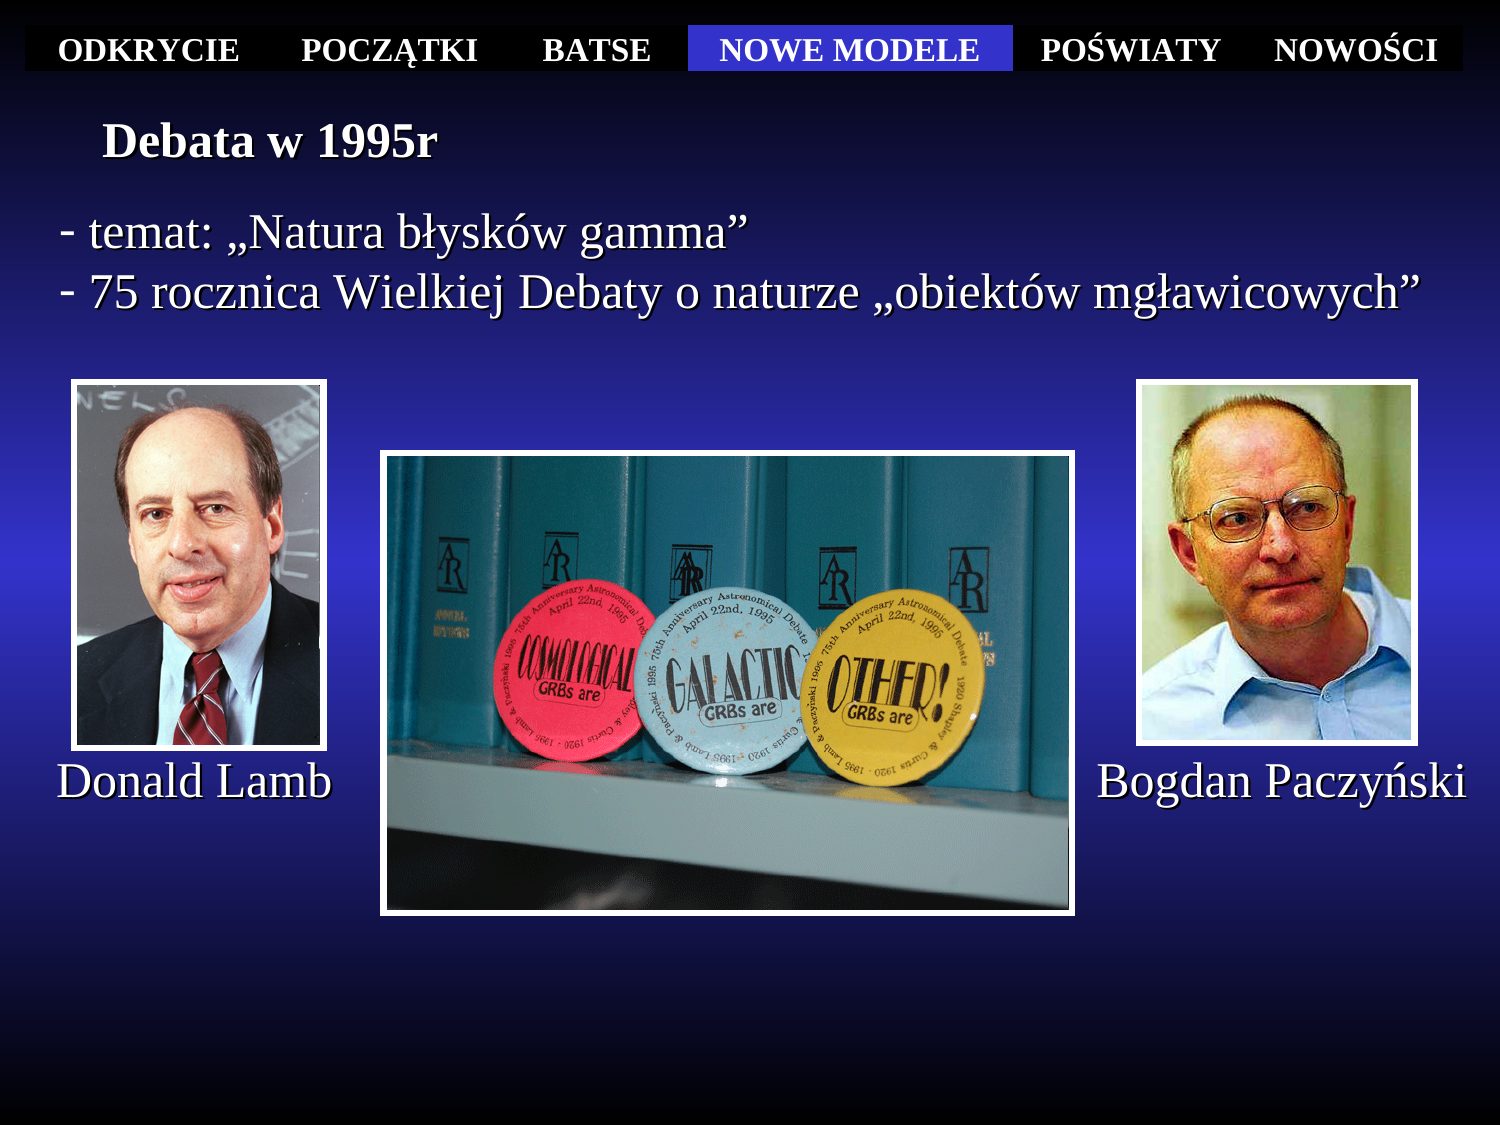

| ODKRYCIE | POCZĄTKI | BATSE | NOWE MODELE | POŚWIATY | NOWOŚCI |
| --- | --- | --- | --- | --- | --- |
Debata w 1995r
 temat: „Natura błysków gamma”
 75 rocznica Wielkiej Debaty o naturze „obiektów mgławicowych”
Donald Lamb
Bogdan Paczyński